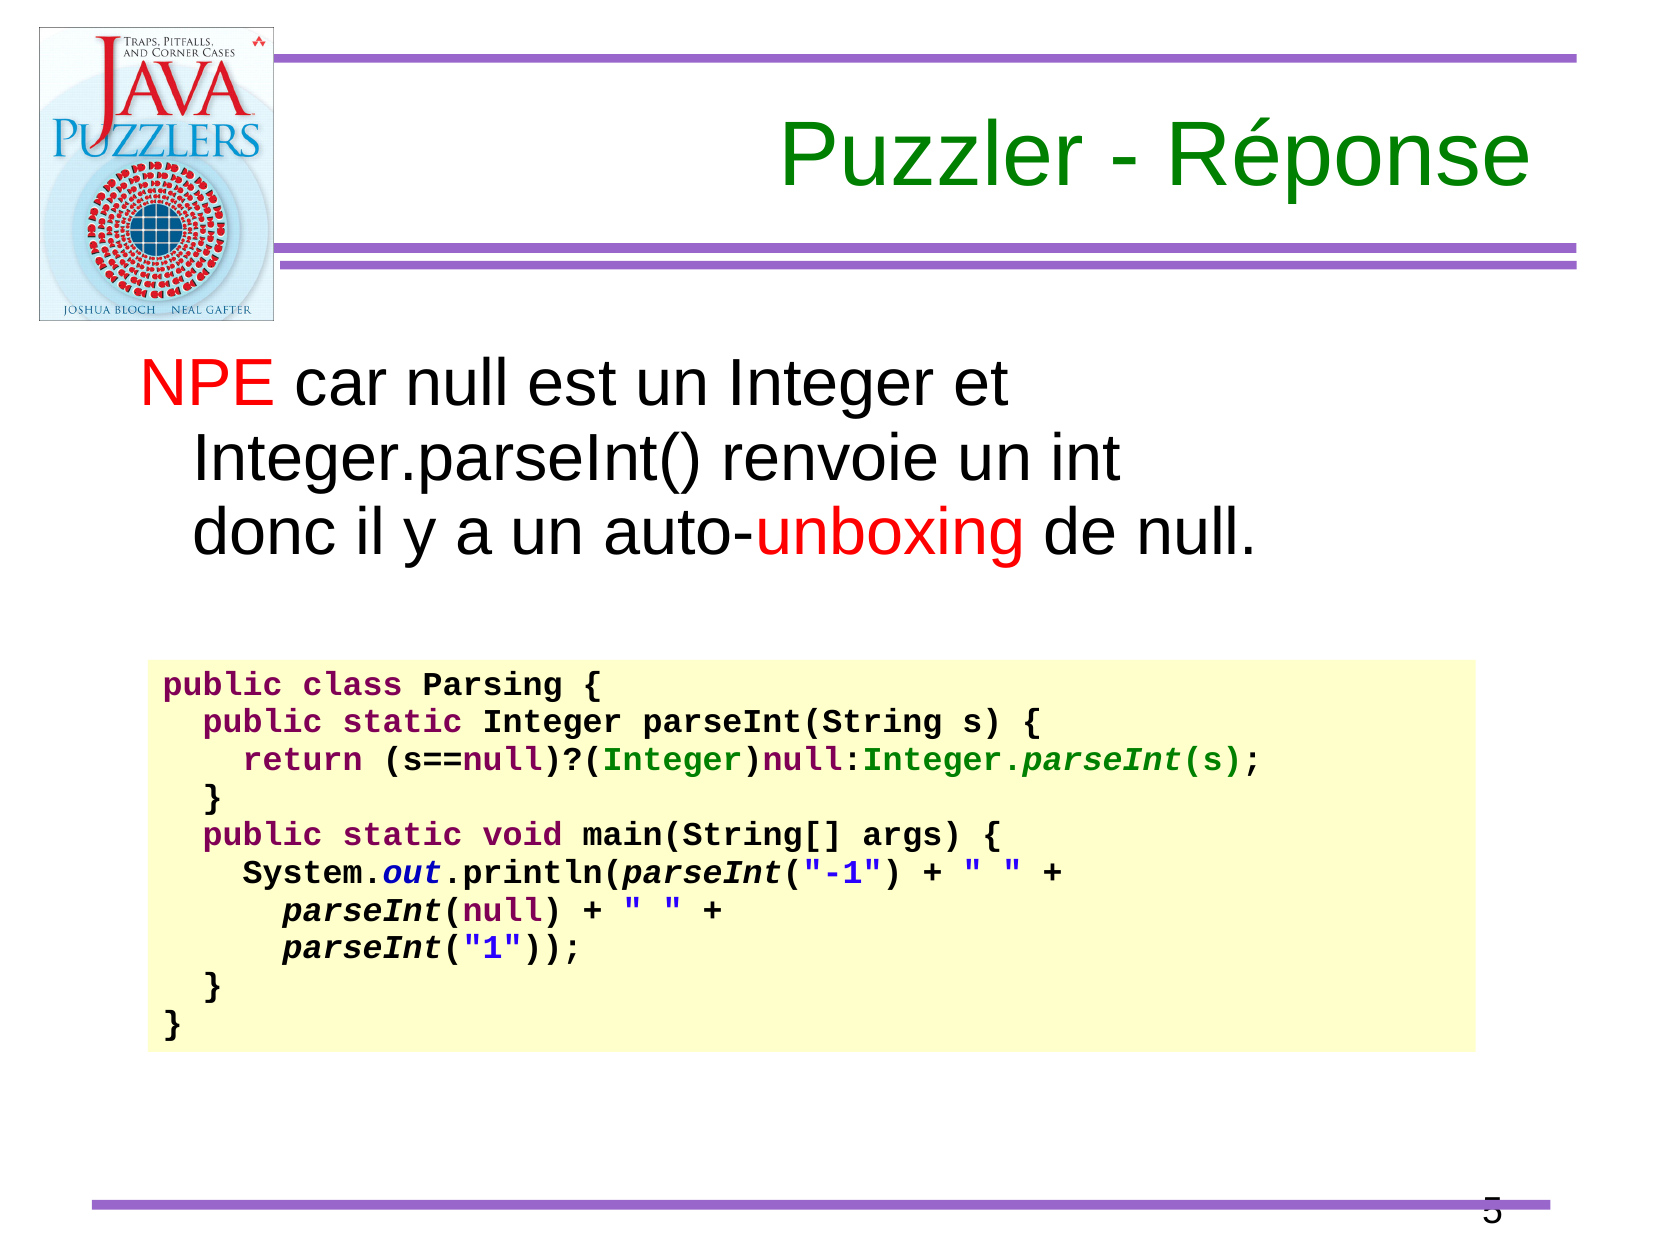

# Puzzler - Réponse
NPE car null est un Integer et
Integer.parseInt() renvoie un int
donc il y a un auto-unboxing de null.
public class Parsing {
 public static Integer parseInt(String s) {
 return (s==null)?(Integer)null:Integer.parseInt(s);
 }
 public static void main(String[] args) {
 System.out.println(parseInt("-1") + " " +
 parseInt(null) + " " +
 parseInt("1"));
 }
}